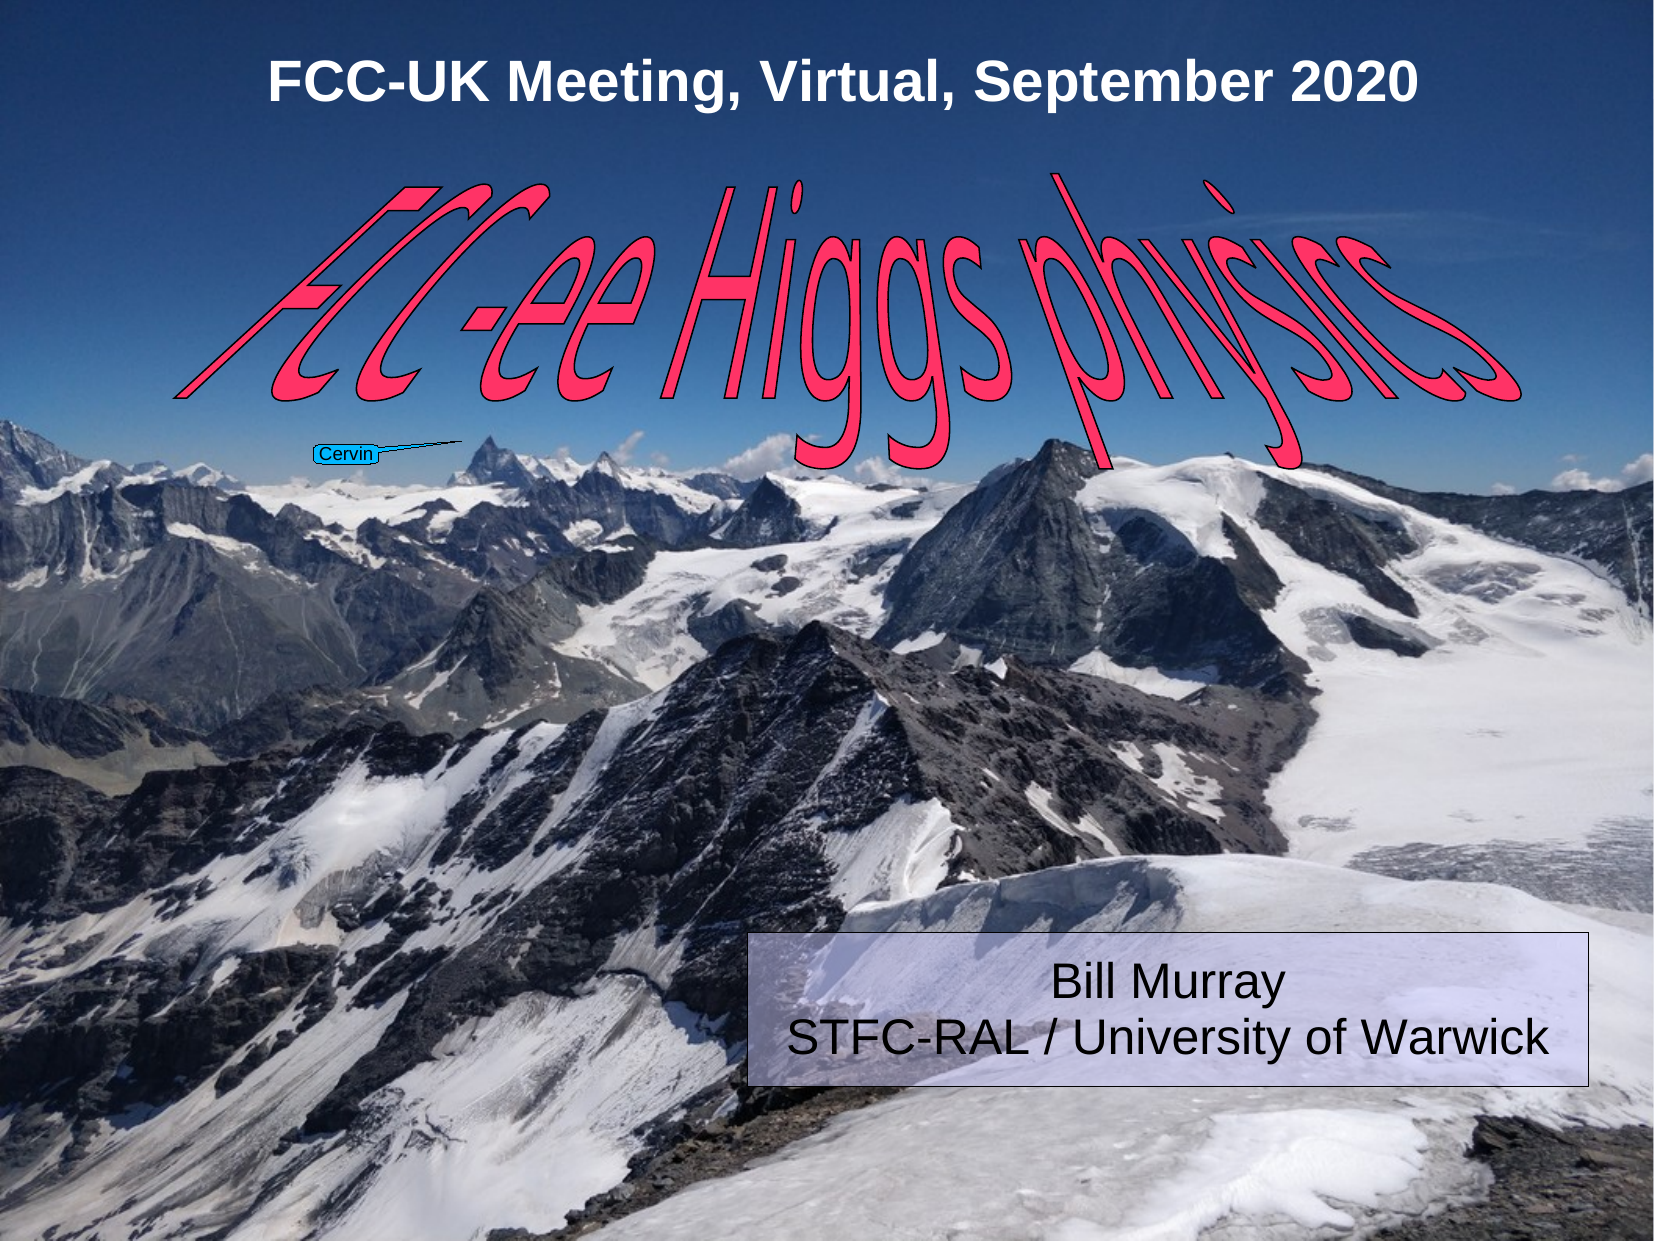

FCC-UK Meeting, Virtual, September 2020
FCC-ee Higgs physics
Cervin
Bill Murray
STFC-RAL / University of Warwick